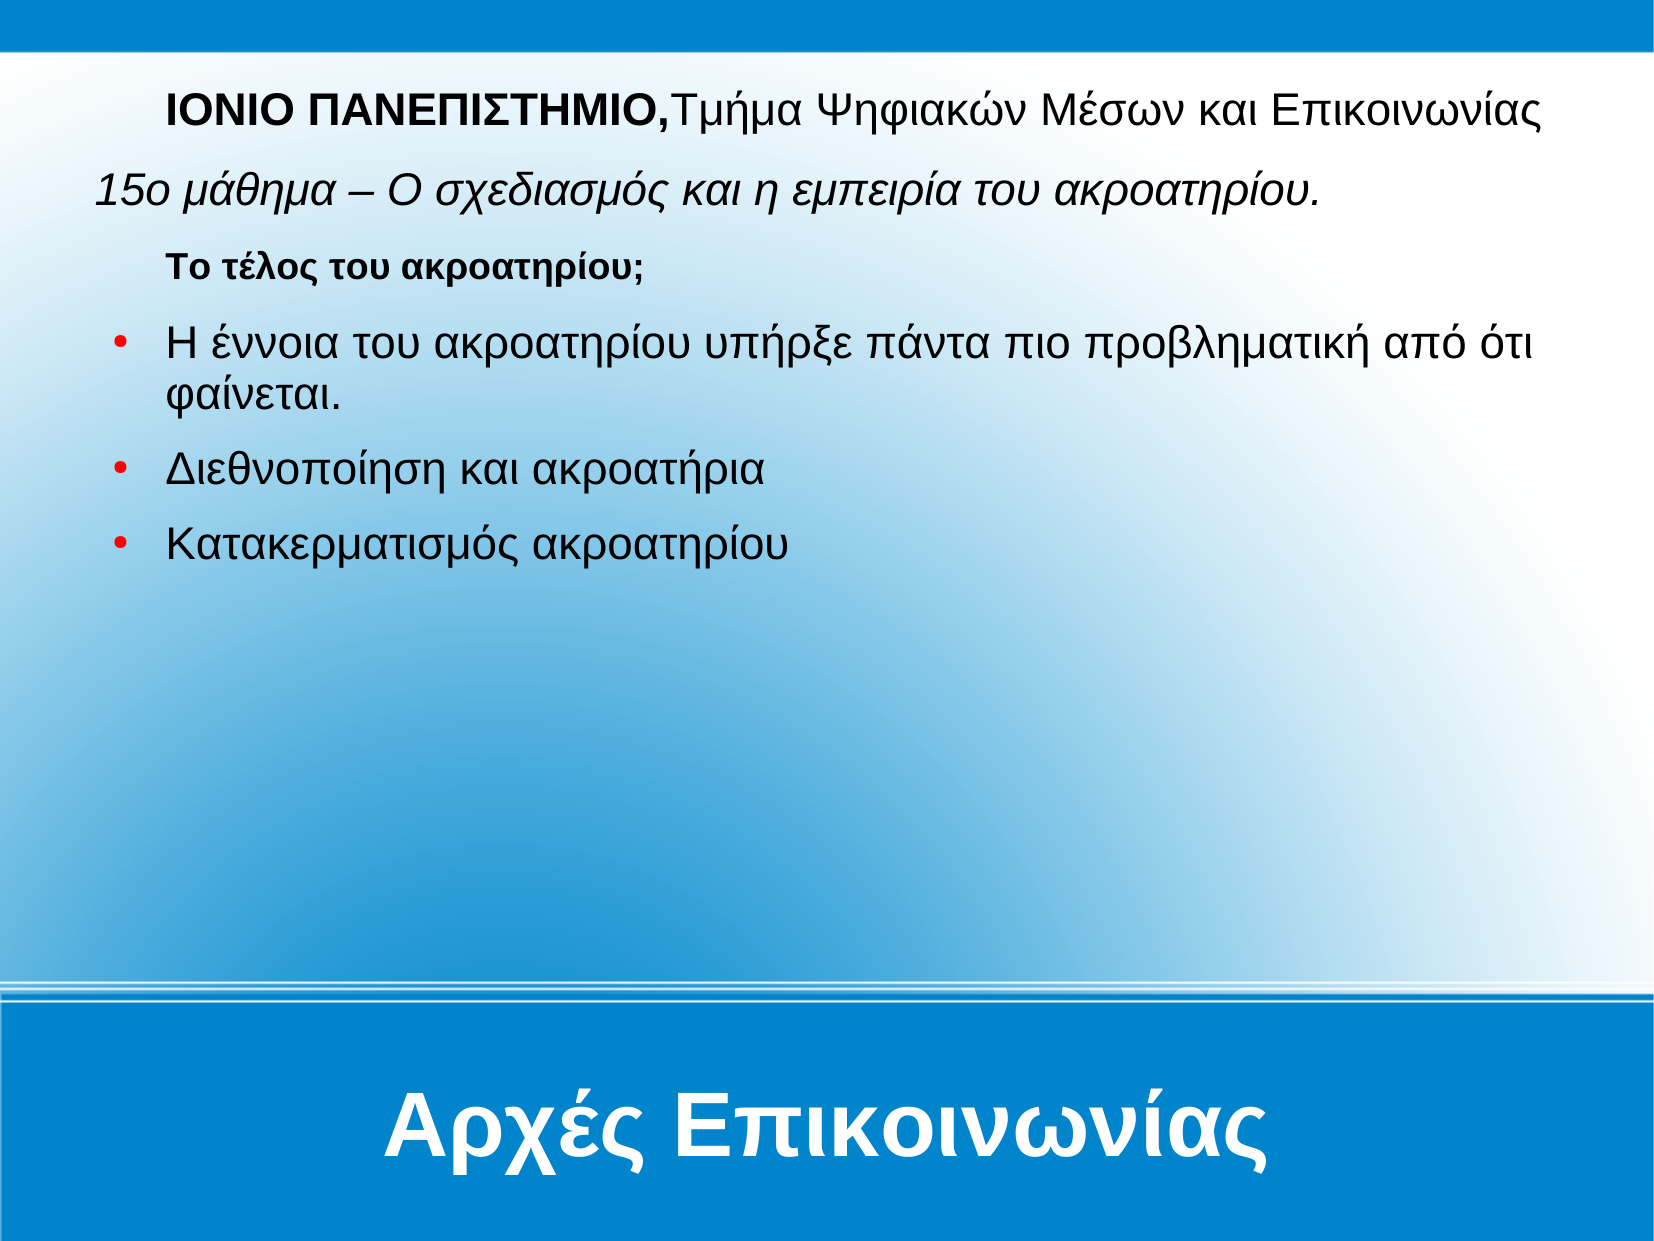

ΙΟΝΙΟ ΠΑΝΕΠΙΣΤΗΜΙΟ,Τμήμα Ψηφιακών Μέσων και Επικοινωνίας
15ο μάθημα – Ο σχεδιασμός και η εμπειρία του ακροατηρίου.
Το τέλος του ακροατηρίου;
Η έννοια του ακροατηρίου υπήρξε πάντα πιο προβληματική από ότι φαίνεται.
Διεθνοποίηση και ακροατήρια
Κατακερματισμός ακροατηρίου
# Αρχές Επικοινωνίας